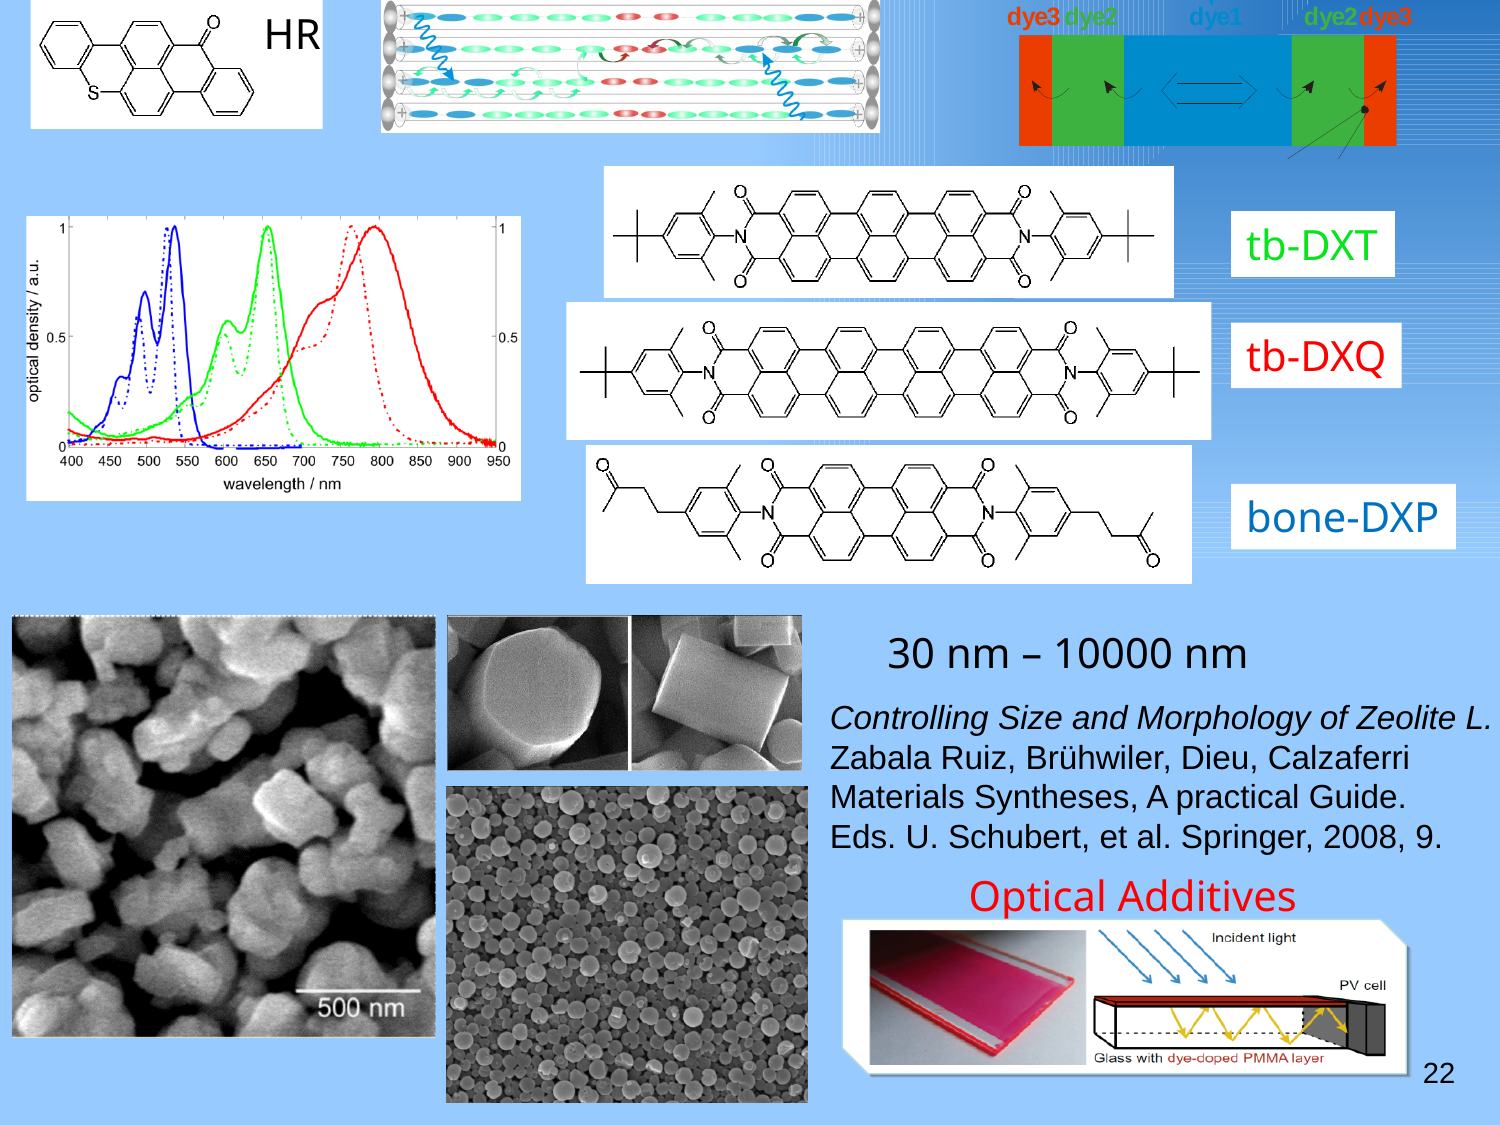

HR
tb-DXT
tb-DXQ
bone-DXP
30 nm – 10000 nm
Controlling Size and Morphology of Zeolite L.
Zabala Ruiz, Brühwiler, Dieu, Calzaferri
Materials Syntheses, A practical Guide.
Eds. U. Schubert, et al. Springer, 2008, 9.
Optical Additives